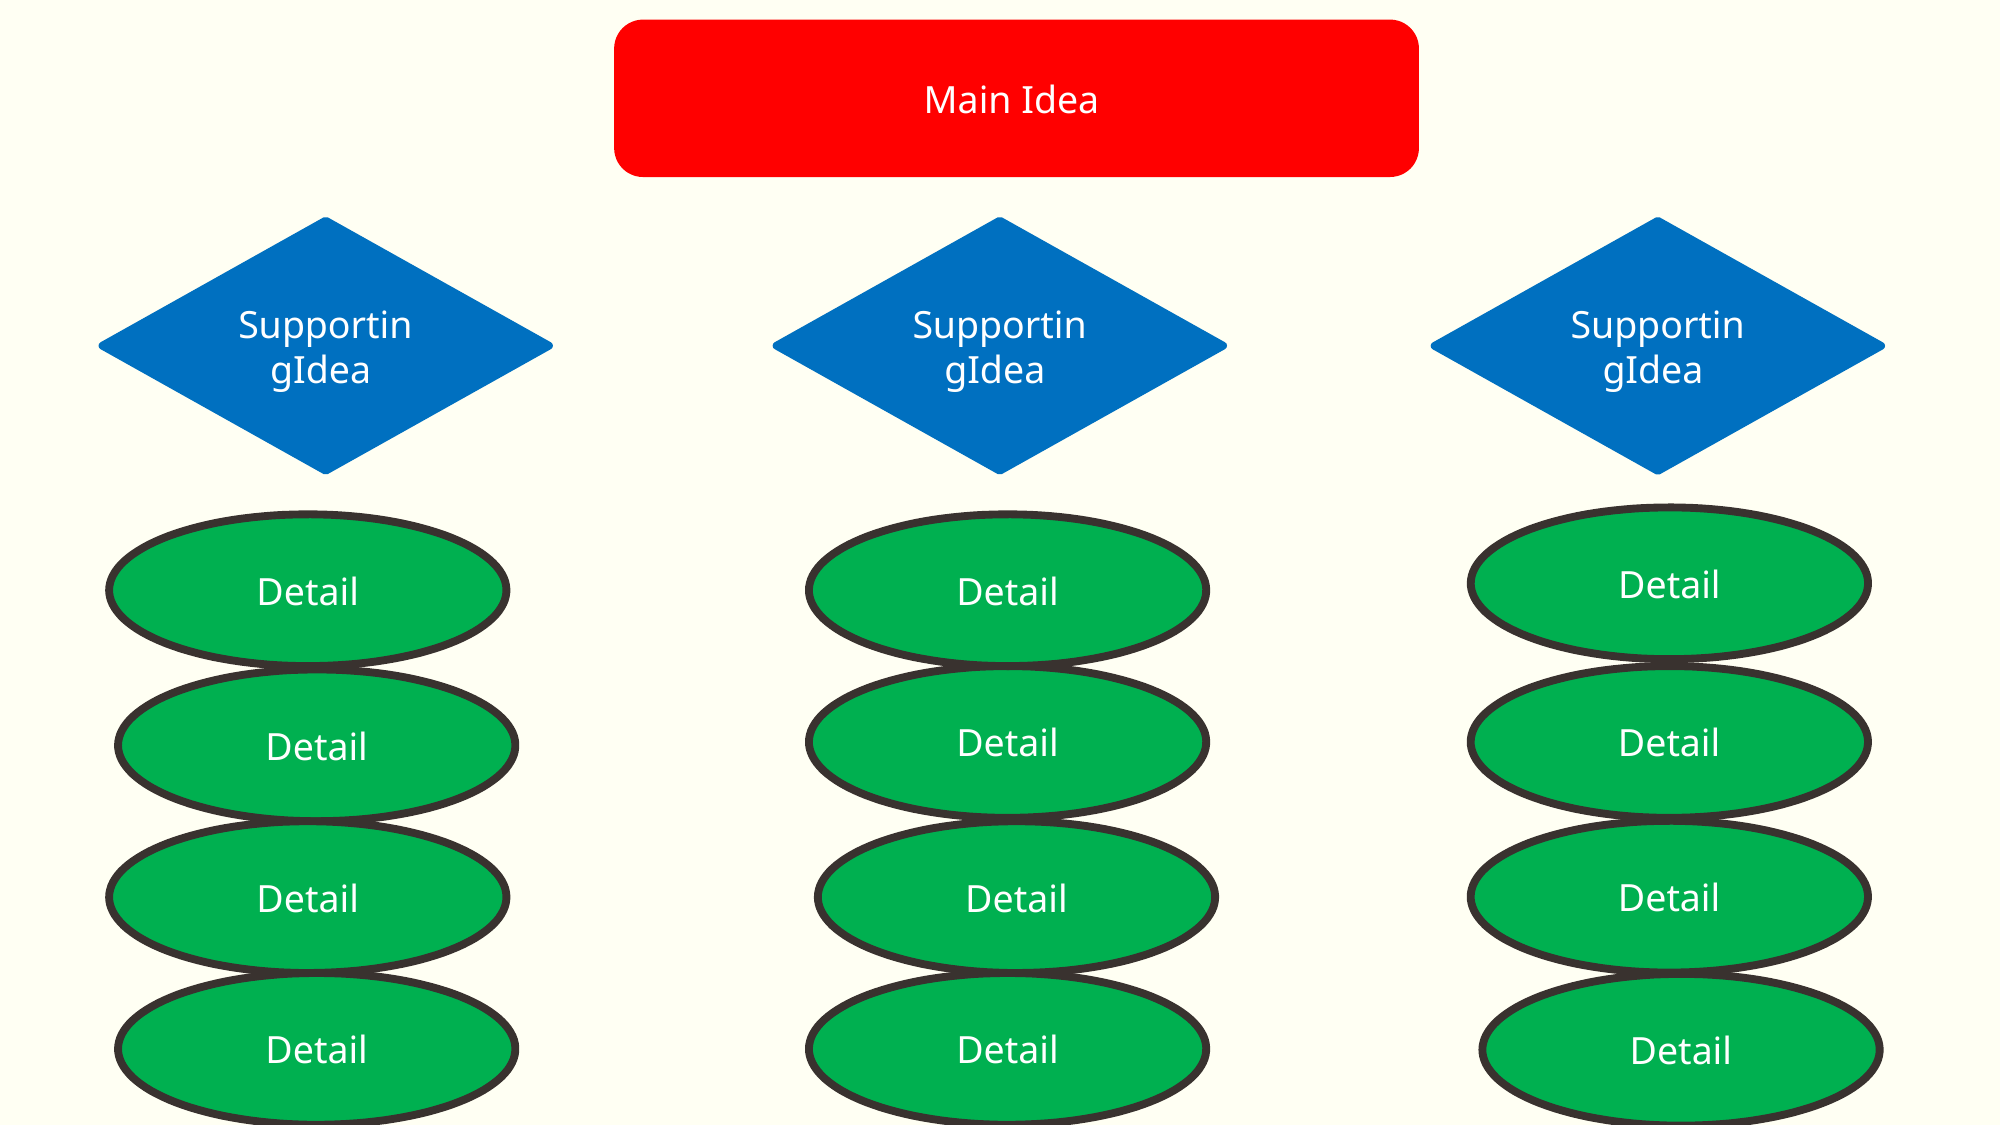

Main Idea
SupportingIdea
SupportingIdea
SupportingIdea
Detail
Detail
Detail
Detail
Detail
Detail
Detail
Detail
Detail
Detail
Detail
Detail